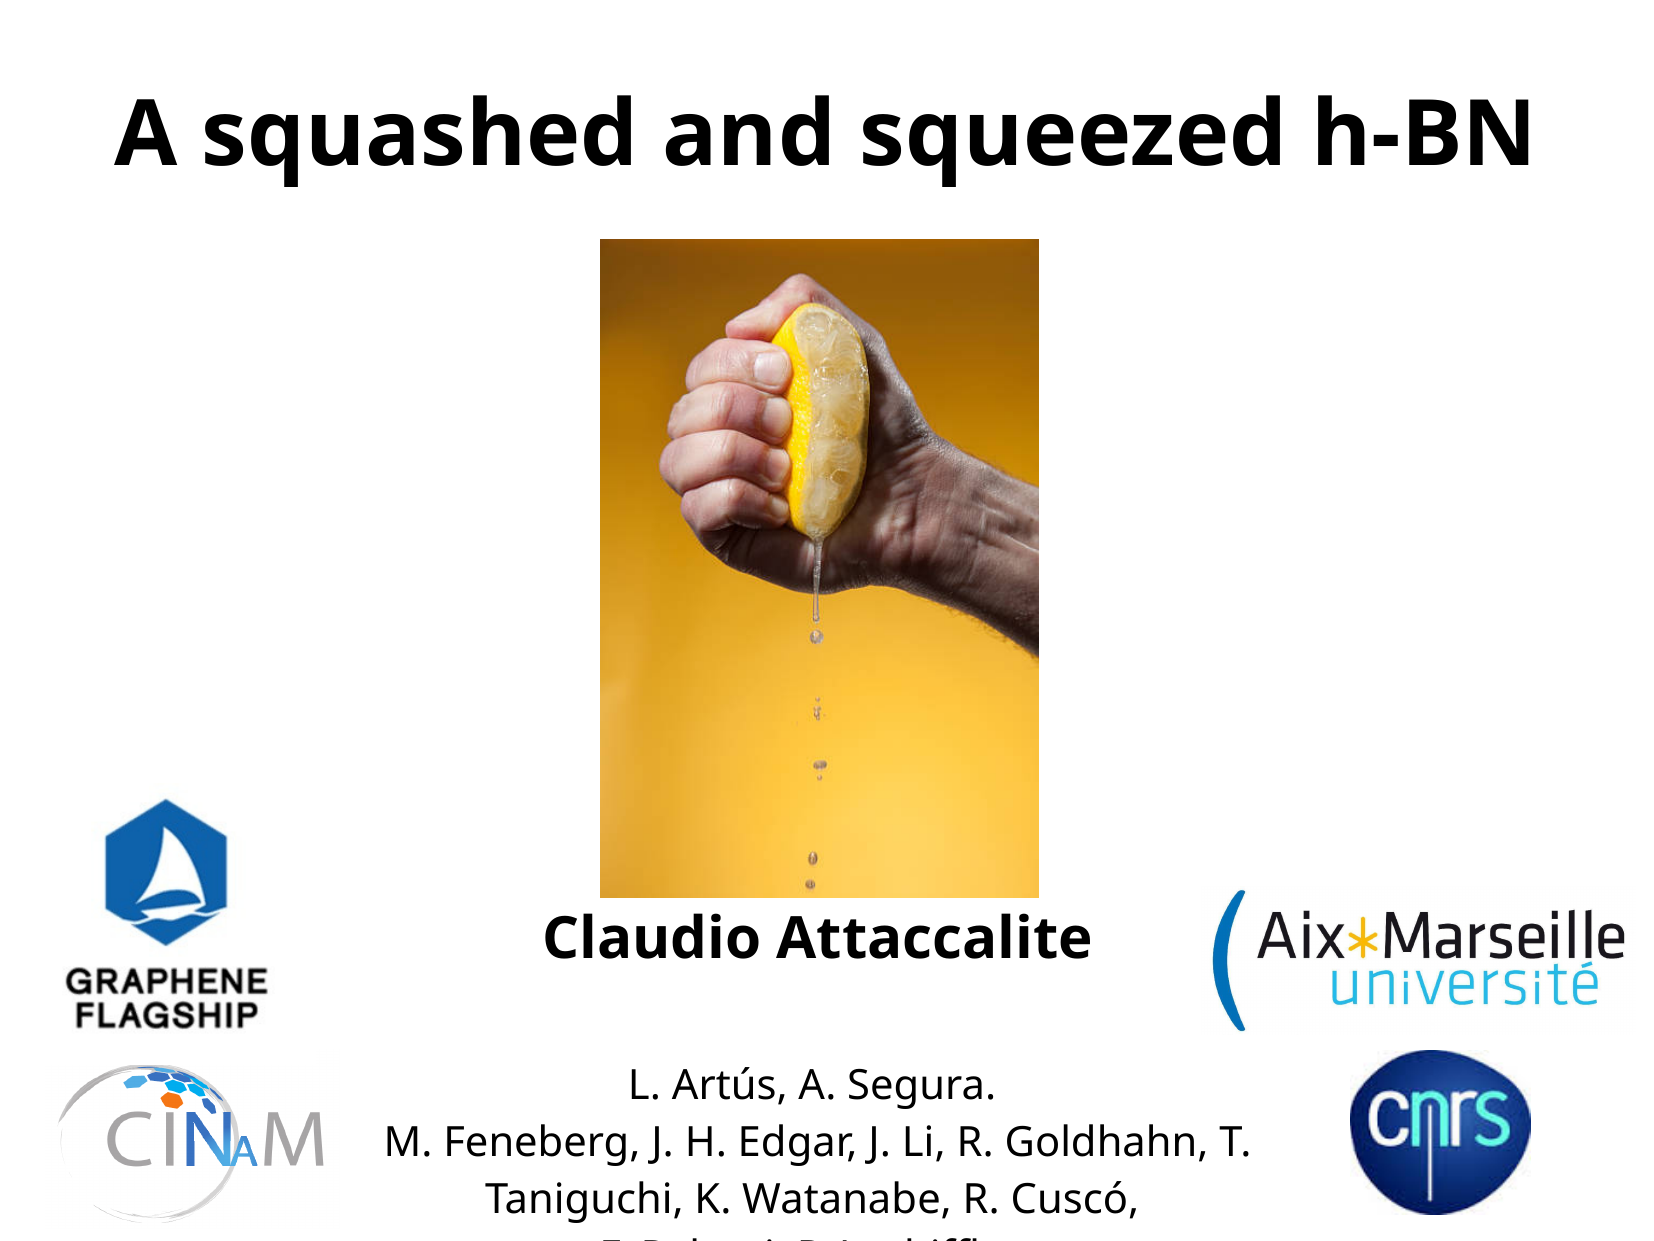

# A squashed and squeezed h-BN
Claudio Attaccalite
L. Artús, A. Segura.
M. Feneberg, J. H. Edgar, J. Li, R. Goldhahn, T. Taniguchi, K. Watanabe, R. Cuscó,
F. Paleari, P. Lechifflart